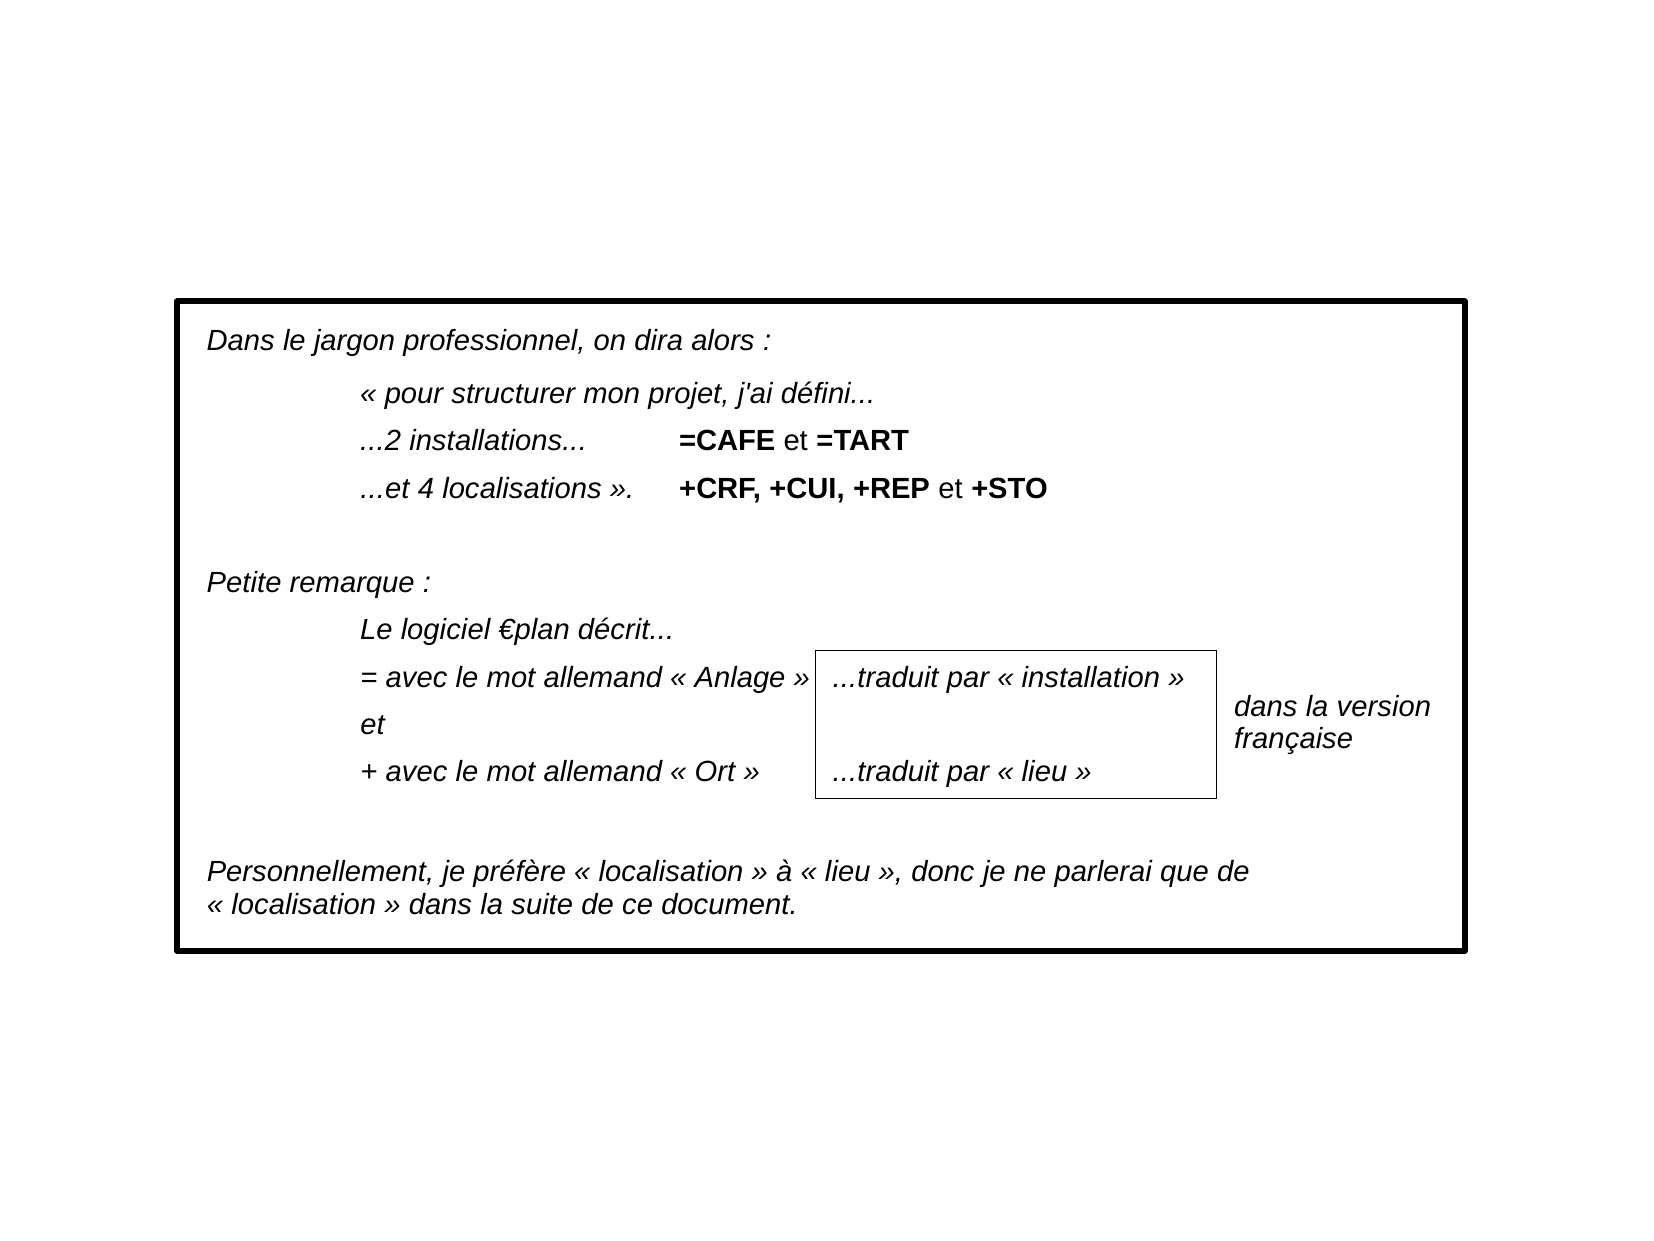

Dans le jargon professionnel, on dira alors :
« pour structurer mon projet, j'ai défini...
...2 installations...
=CAFE et =TART
...et 4 localisations ».
+CRF, +CUI, +REP et +STO
Petite remarque :
Le logiciel €plan décrit...
= avec le mot allemand « Anlage »
...traduit par « installation »
dans la version
française
et
+ avec le mot allemand « Ort »
...traduit par « lieu »
Personnellement, je préfère « localisation » à « lieu », donc je ne parlerai que de « localisation » dans la suite de ce document.